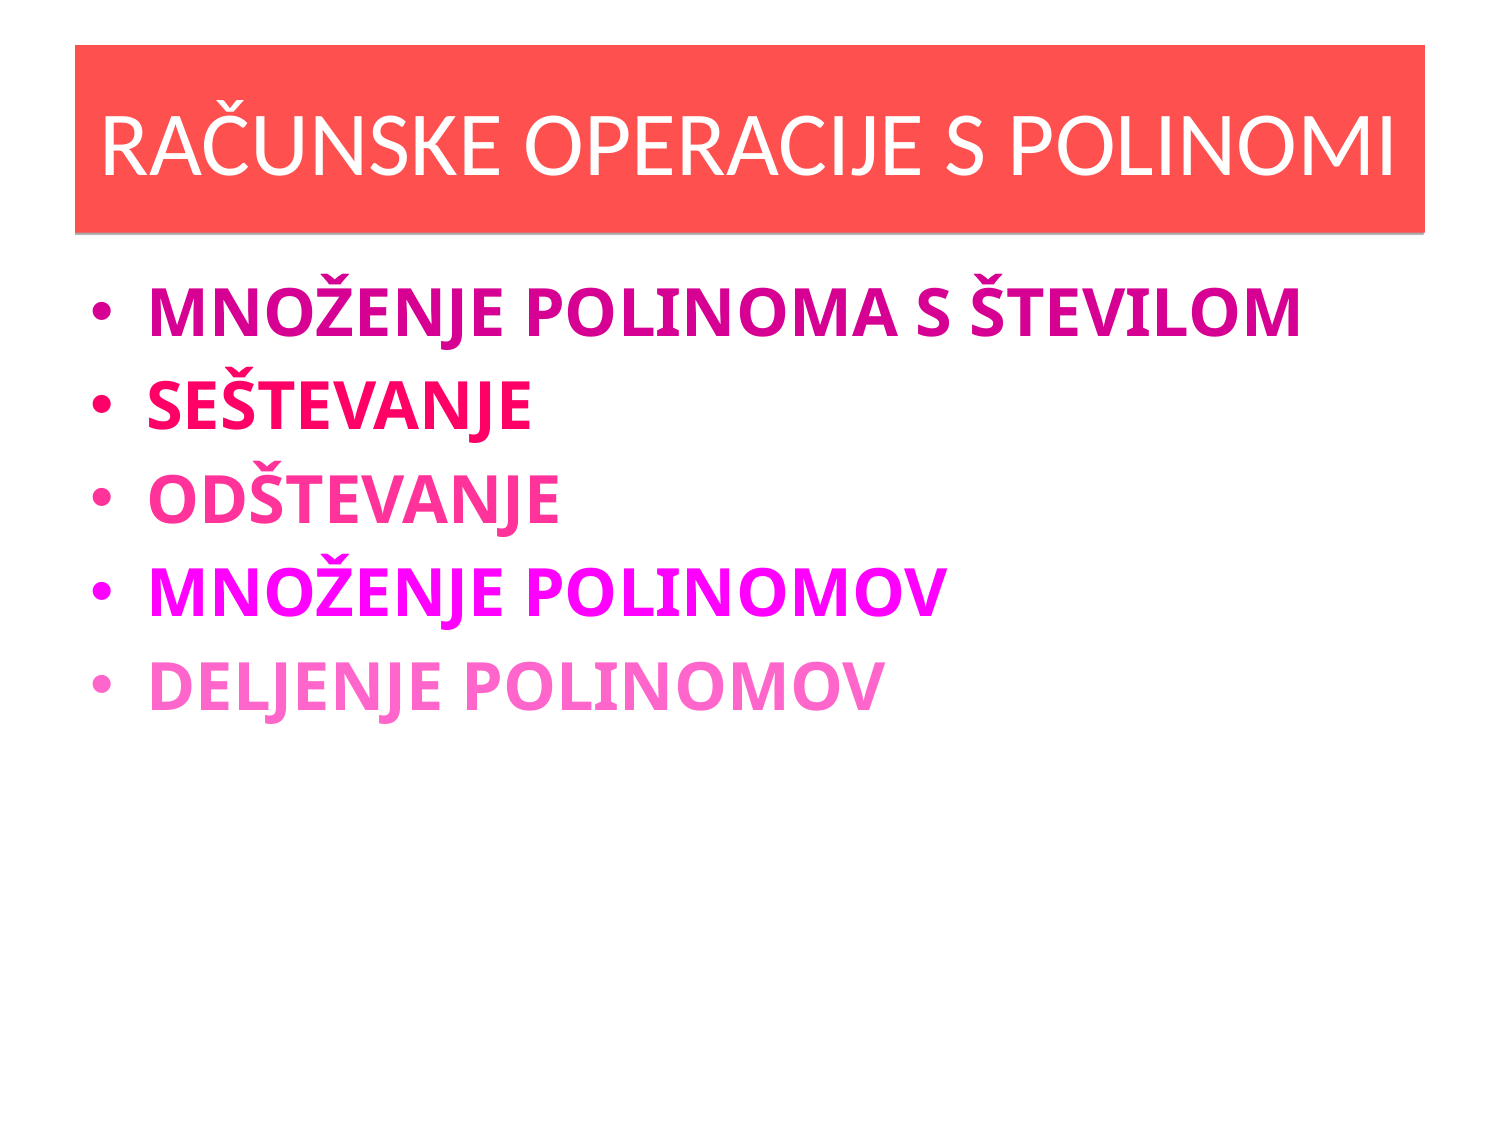

# RAČUNSKE OPERACIJE S POLINOMI
MNOŽENJE POLINOMA S ŠTEVILOM
SEŠTEVANJE
ODŠTEVANJE
MNOŽENJE POLINOMOV
DELJENJE POLINOMOV